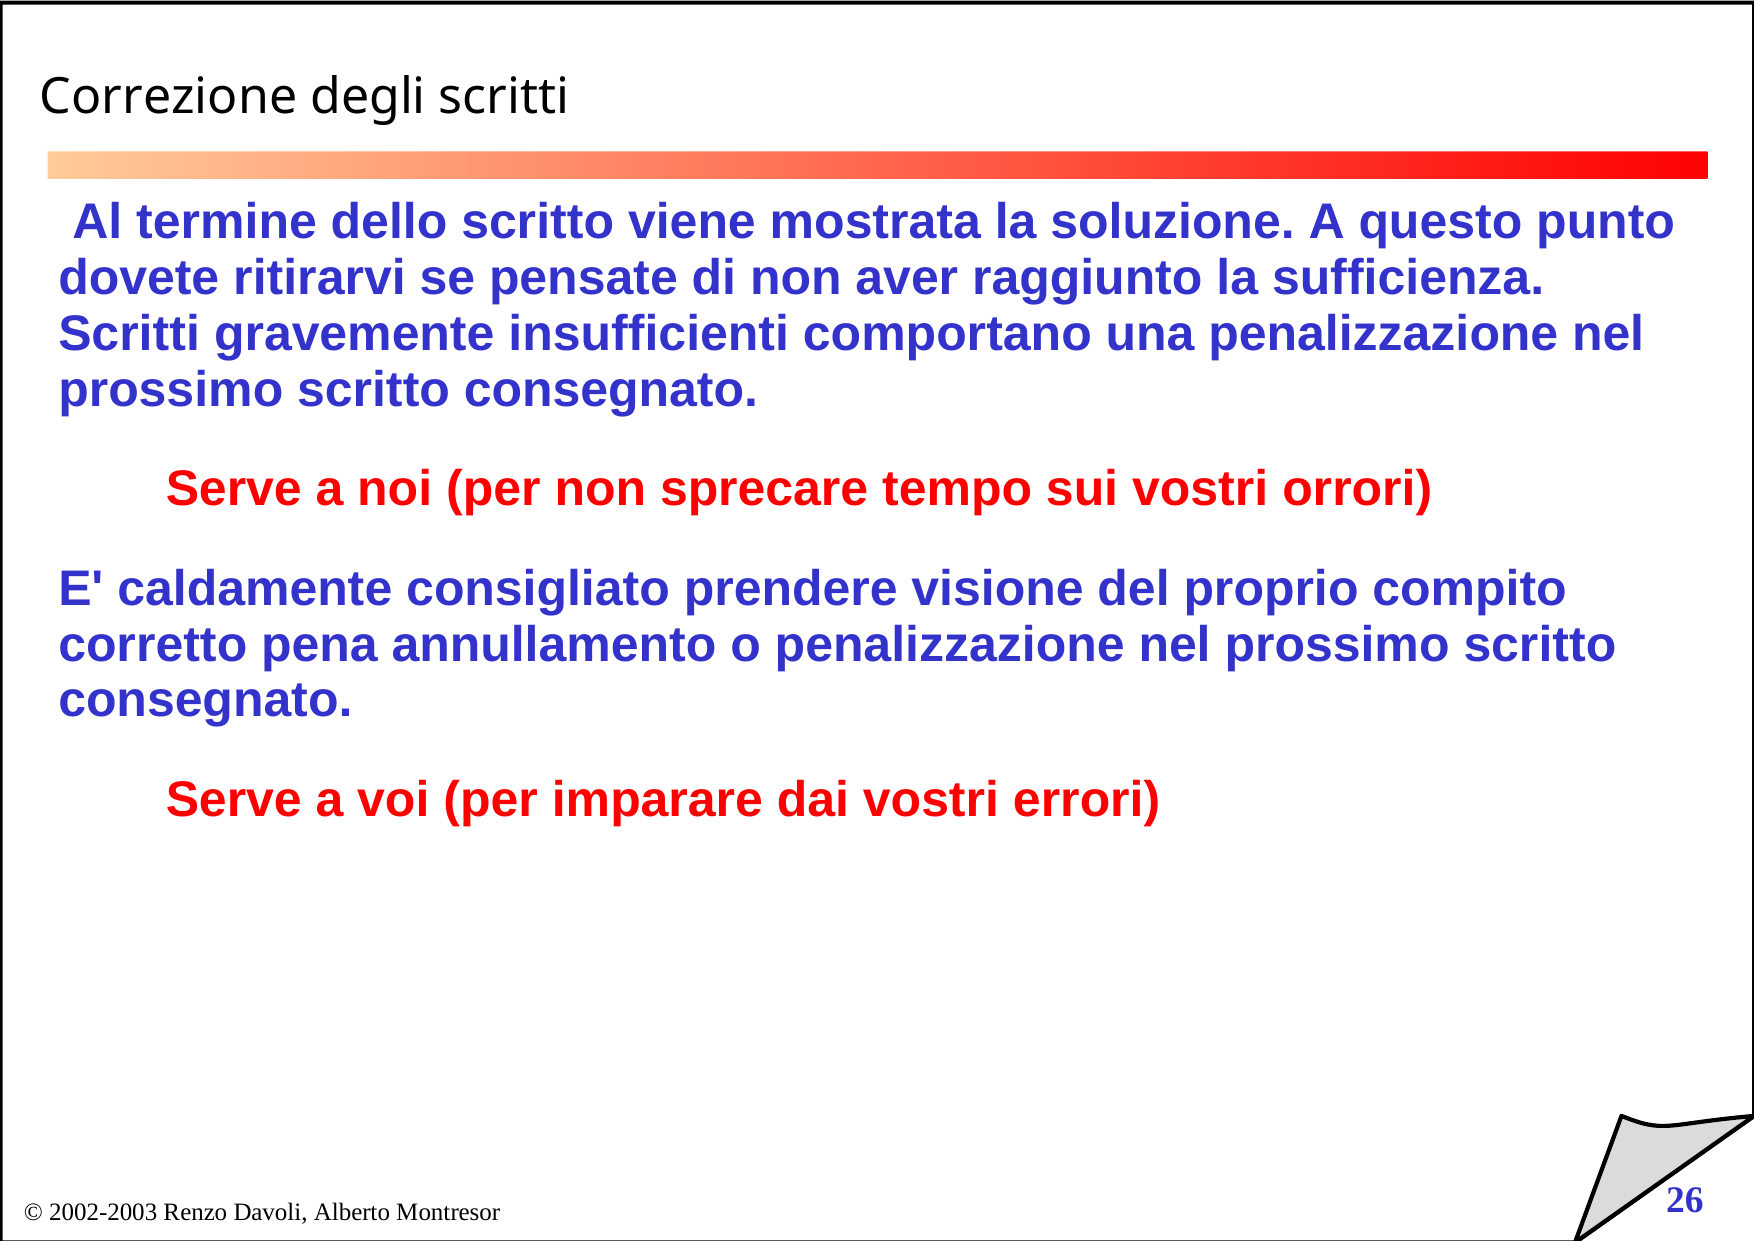

# Correzione degli scritti
 Al termine dello scritto viene mostrata la soluzione. A questo punto dovete ritirarvi se pensate di non aver raggiunto la sufficienza. Scritti gravemente insufficienti comportano una penalizzazione nel prossimo scritto consegnato.
 Serve a noi (per non sprecare tempo sui vostri orrori)
E' caldamente consigliato prendere visione del proprio compito corretto pena annullamento o penalizzazione nel prossimo scritto consegnato.
 Serve a voi (per imparare dai vostri errori)